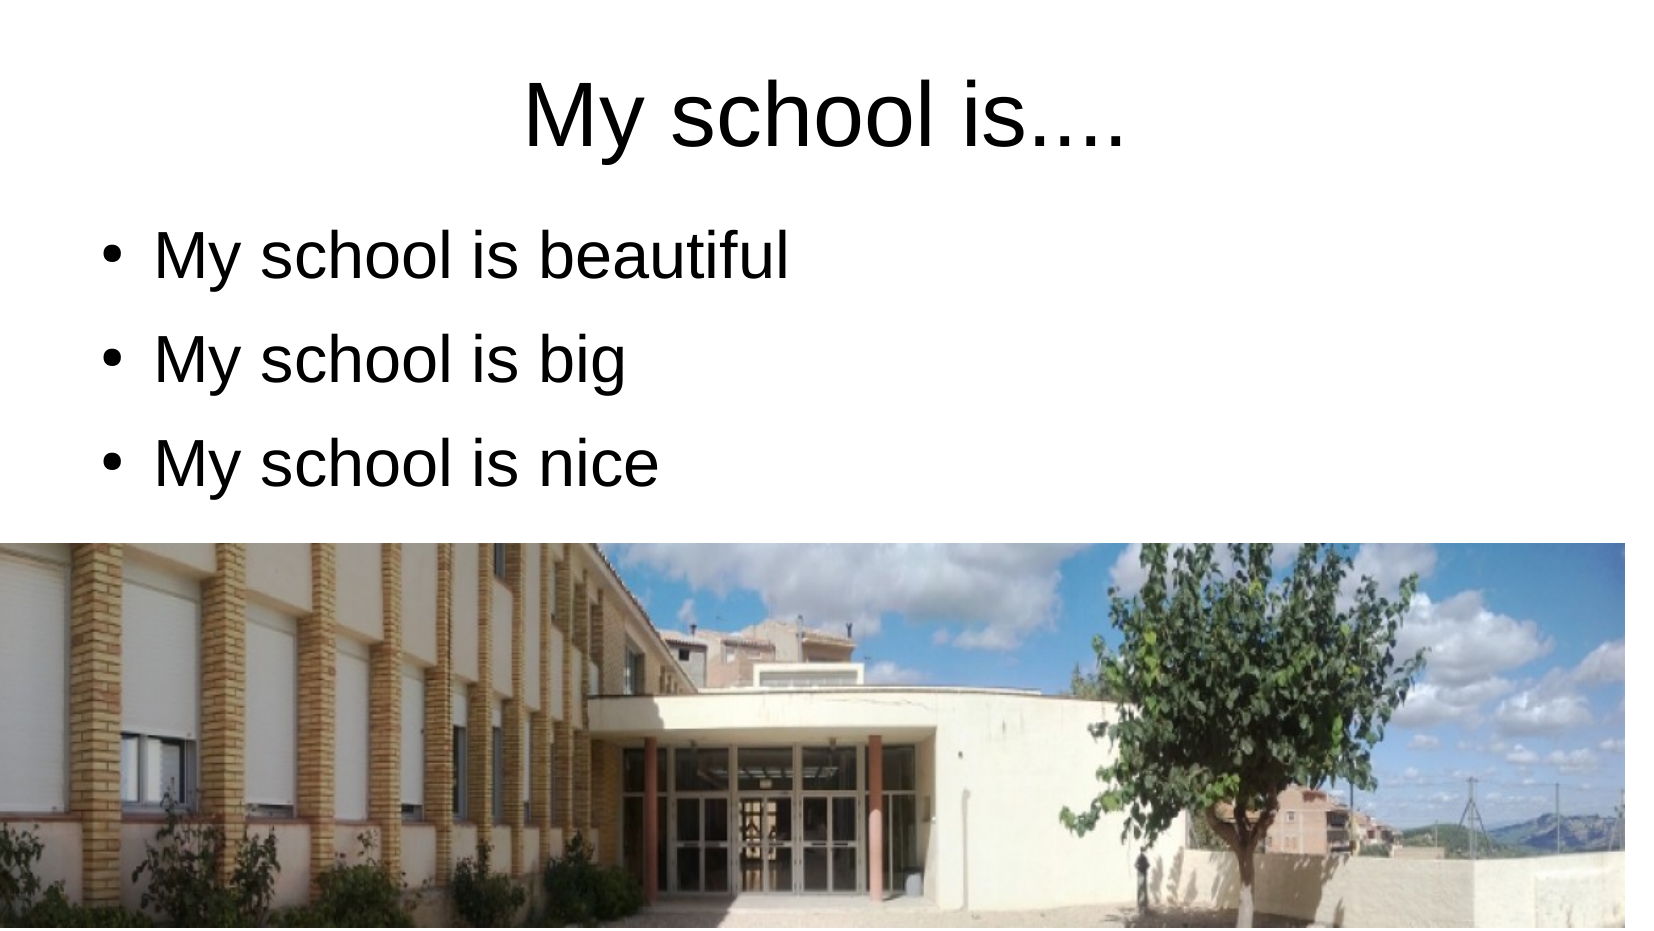

# My school is....
My school is beautiful
My school is big
My school is nice